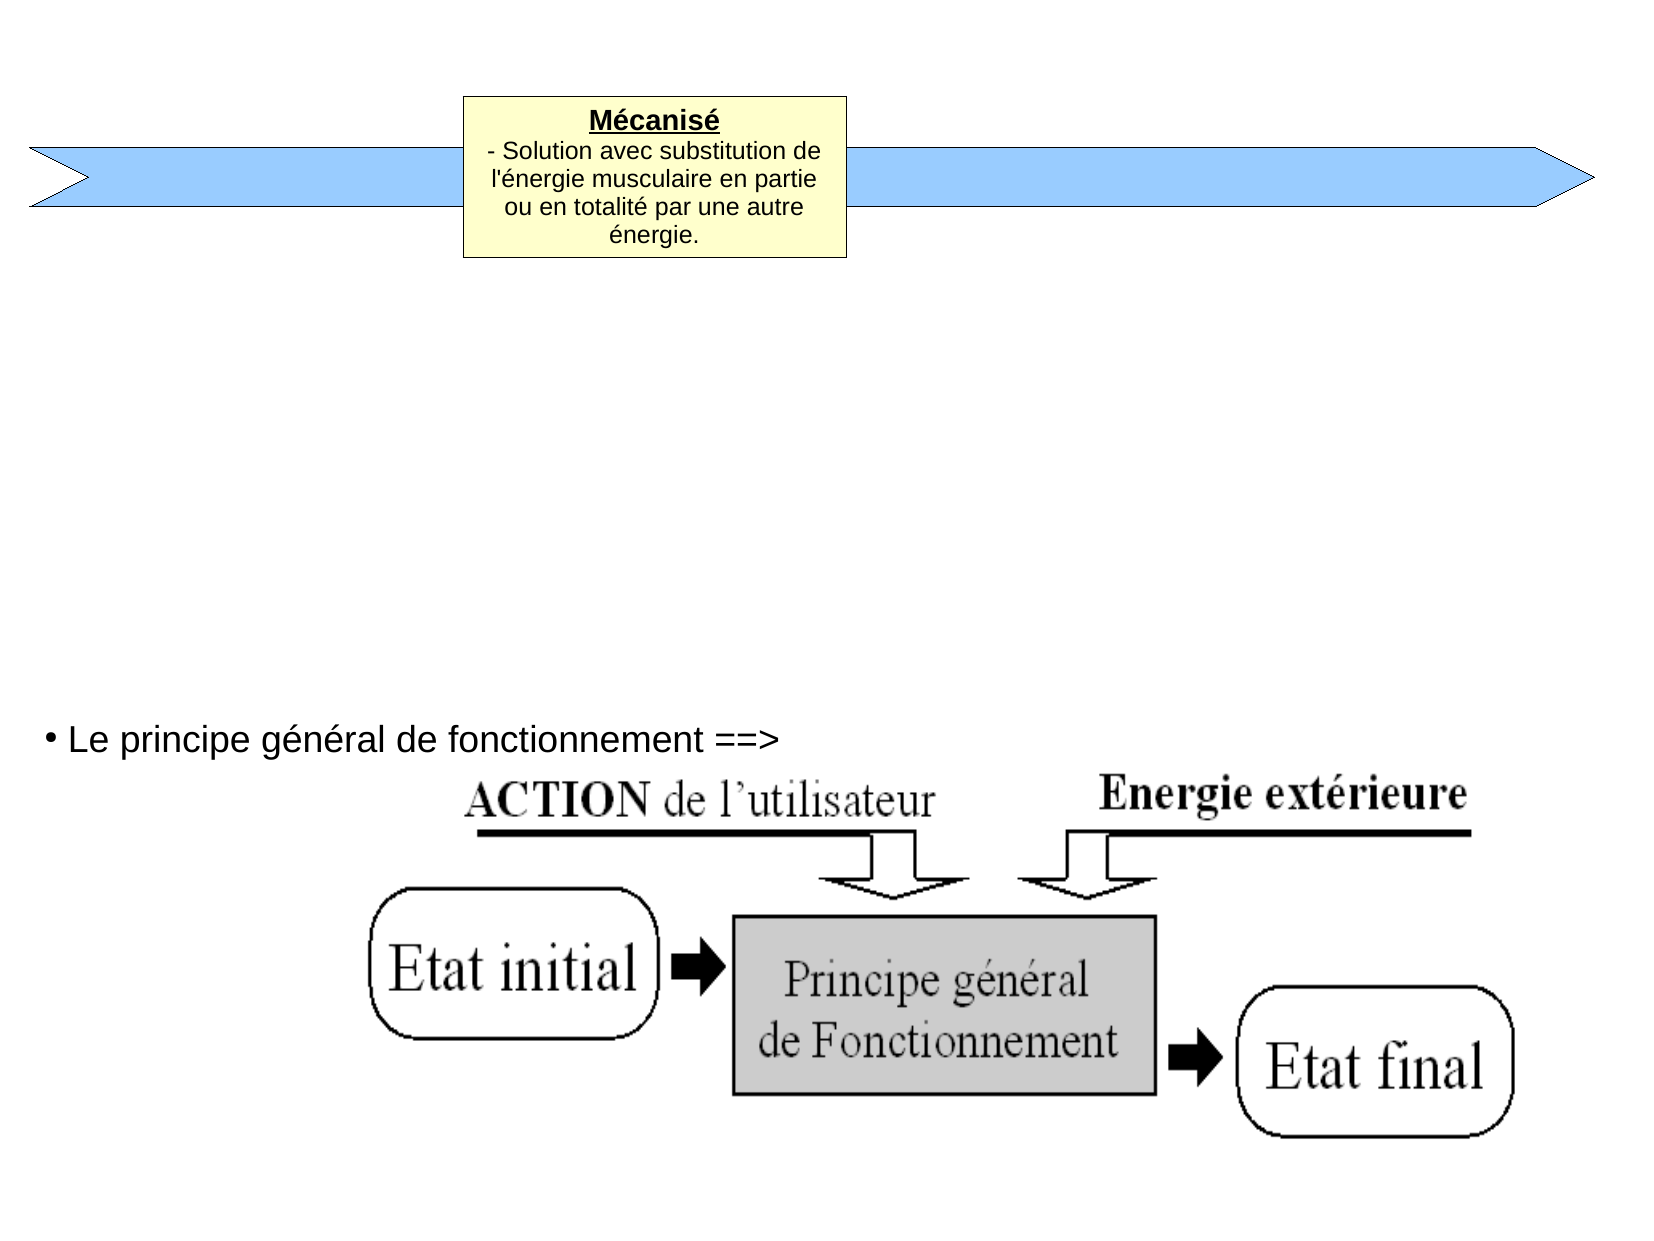

| Mécanisé - Solution avec substitution de l'énergie musculaire en partie ou en totalité par une autre énergie. |
| --- |
 Le principe général de fonctionnement ==>